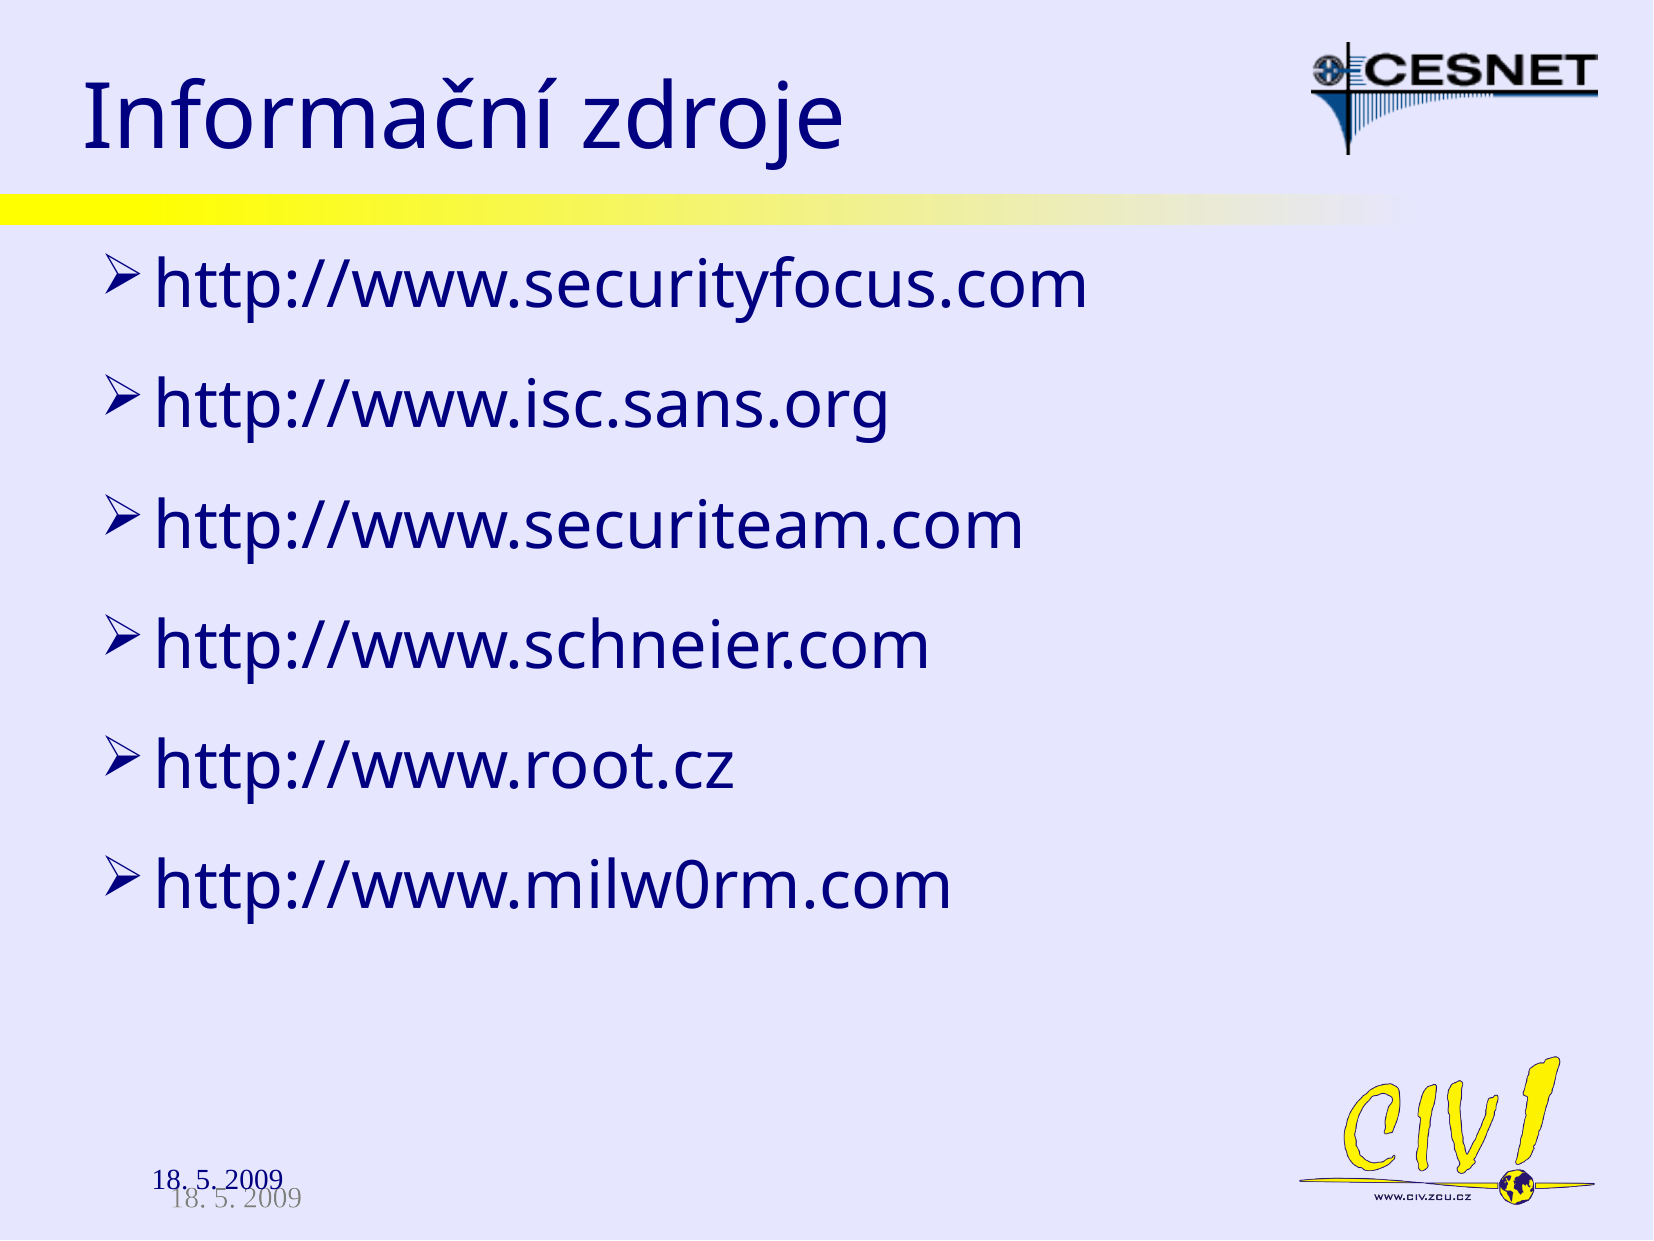

# Informační zdroje
http://www.securityfocus.com
http://www.isc.sans.org
http://www.securiteam.com
http://www.schneier.com
http://www.root.cz
http://www.milw0rm.com
18. 5. 2009